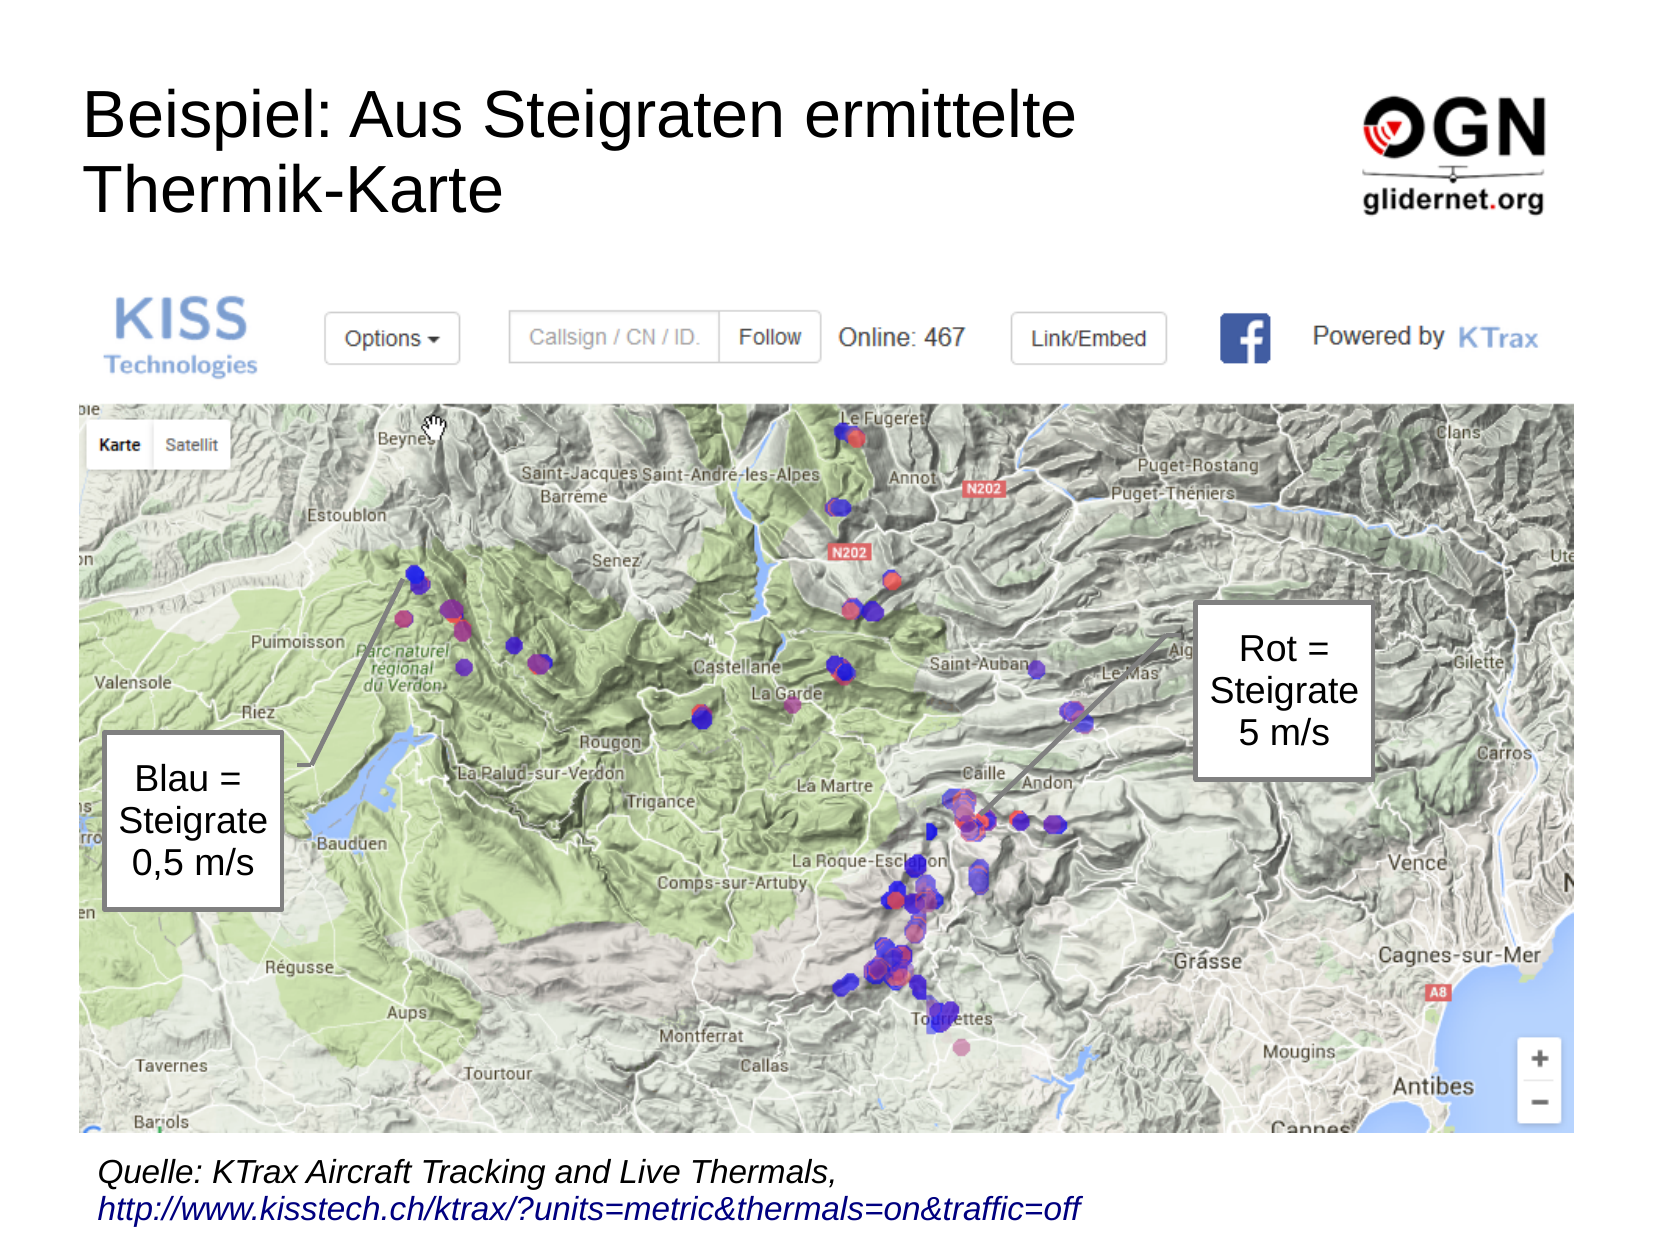

# Beispiel: Aus Steigraten ermittelte Thermik-Karte
Rot =
Steigrate
5 m/s
Blau =
Steigrate
0,5 m/s
Quelle: KTrax Aircraft Tracking and Live Thermals, http://www.kisstech.ch/ktrax/?units=metric&thermals=on&traffic=off